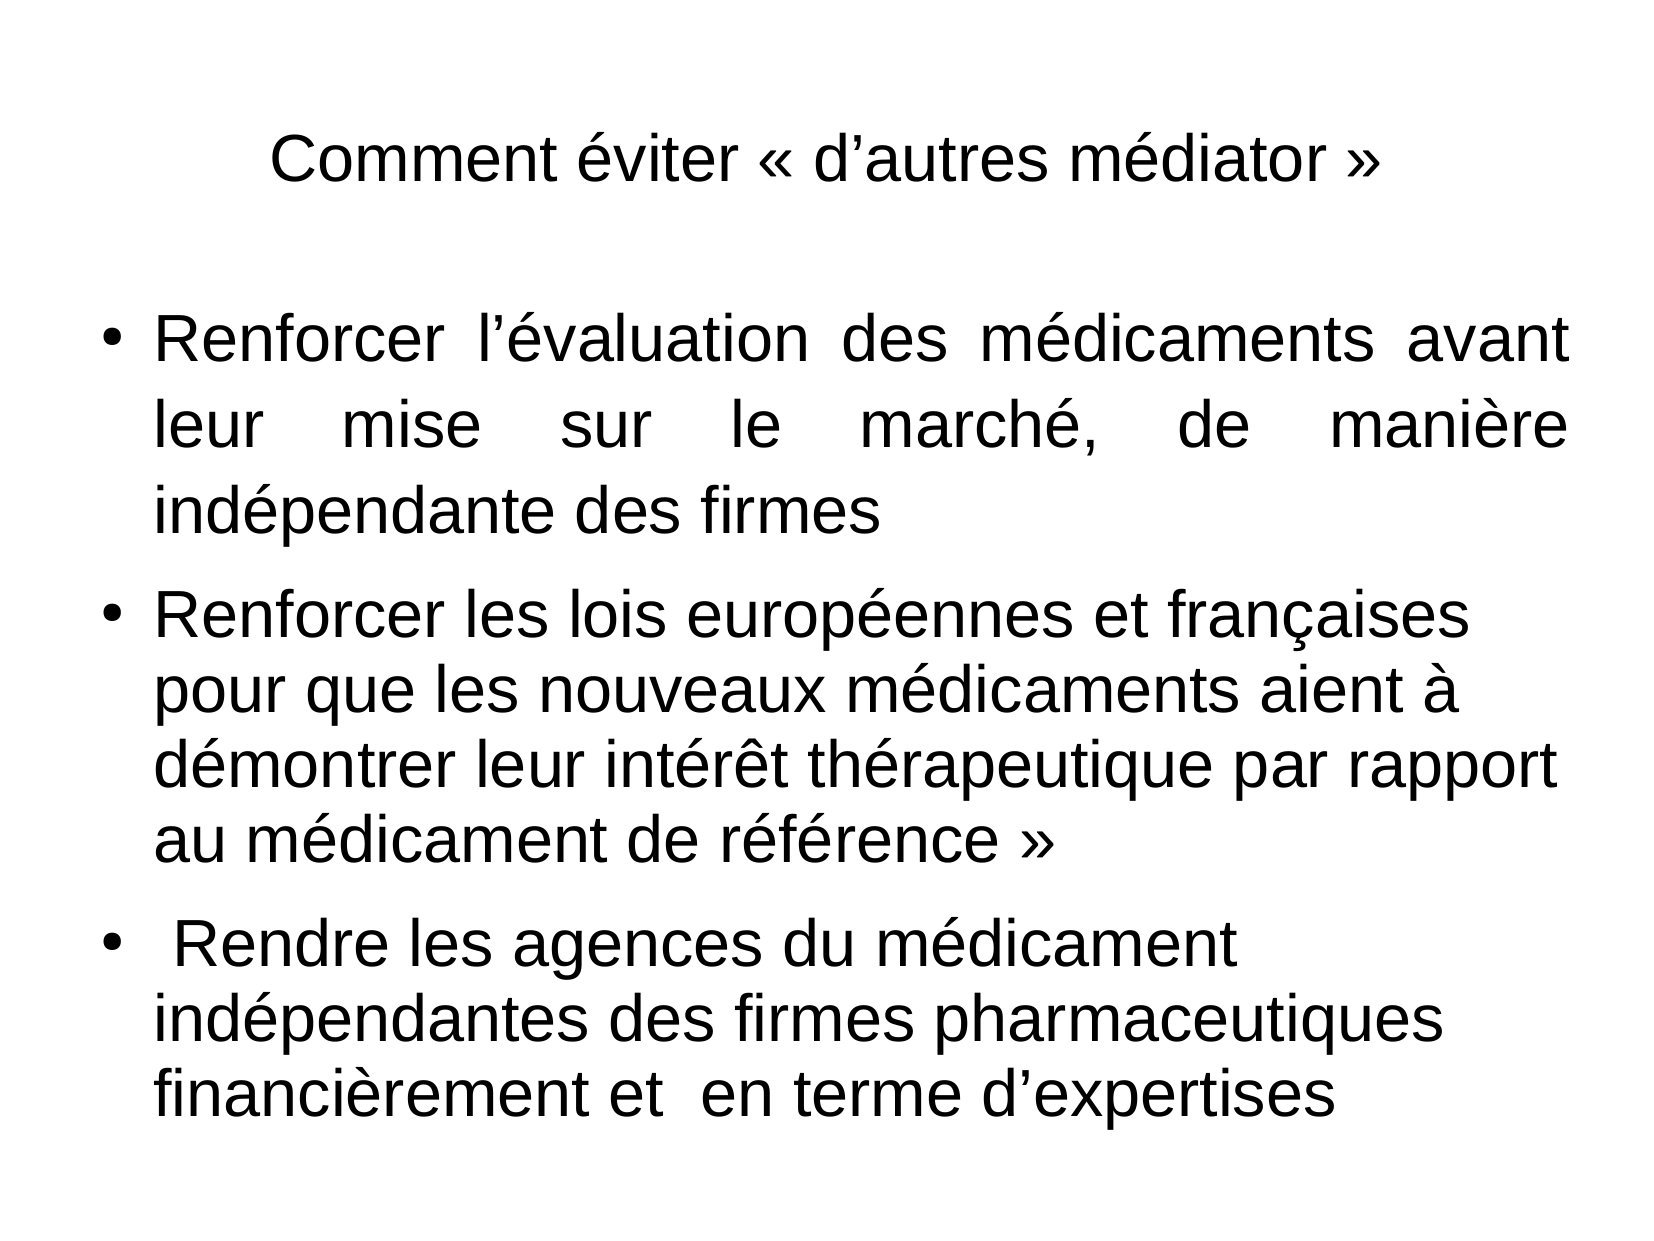

# Comment éviter « d’autres médiator »
Renforcer l’évaluation des médicaments avant leur mise sur le marché, de manière indépendante des firmes
Renforcer les lois européennes et françaises pour que les nouveaux médicaments aient à démontrer leur intérêt thérapeutique par rapport au médicament de référence »
 Rendre les agences du médicament indépendantes des firmes pharmaceutiques financièrement et en terme d’expertises